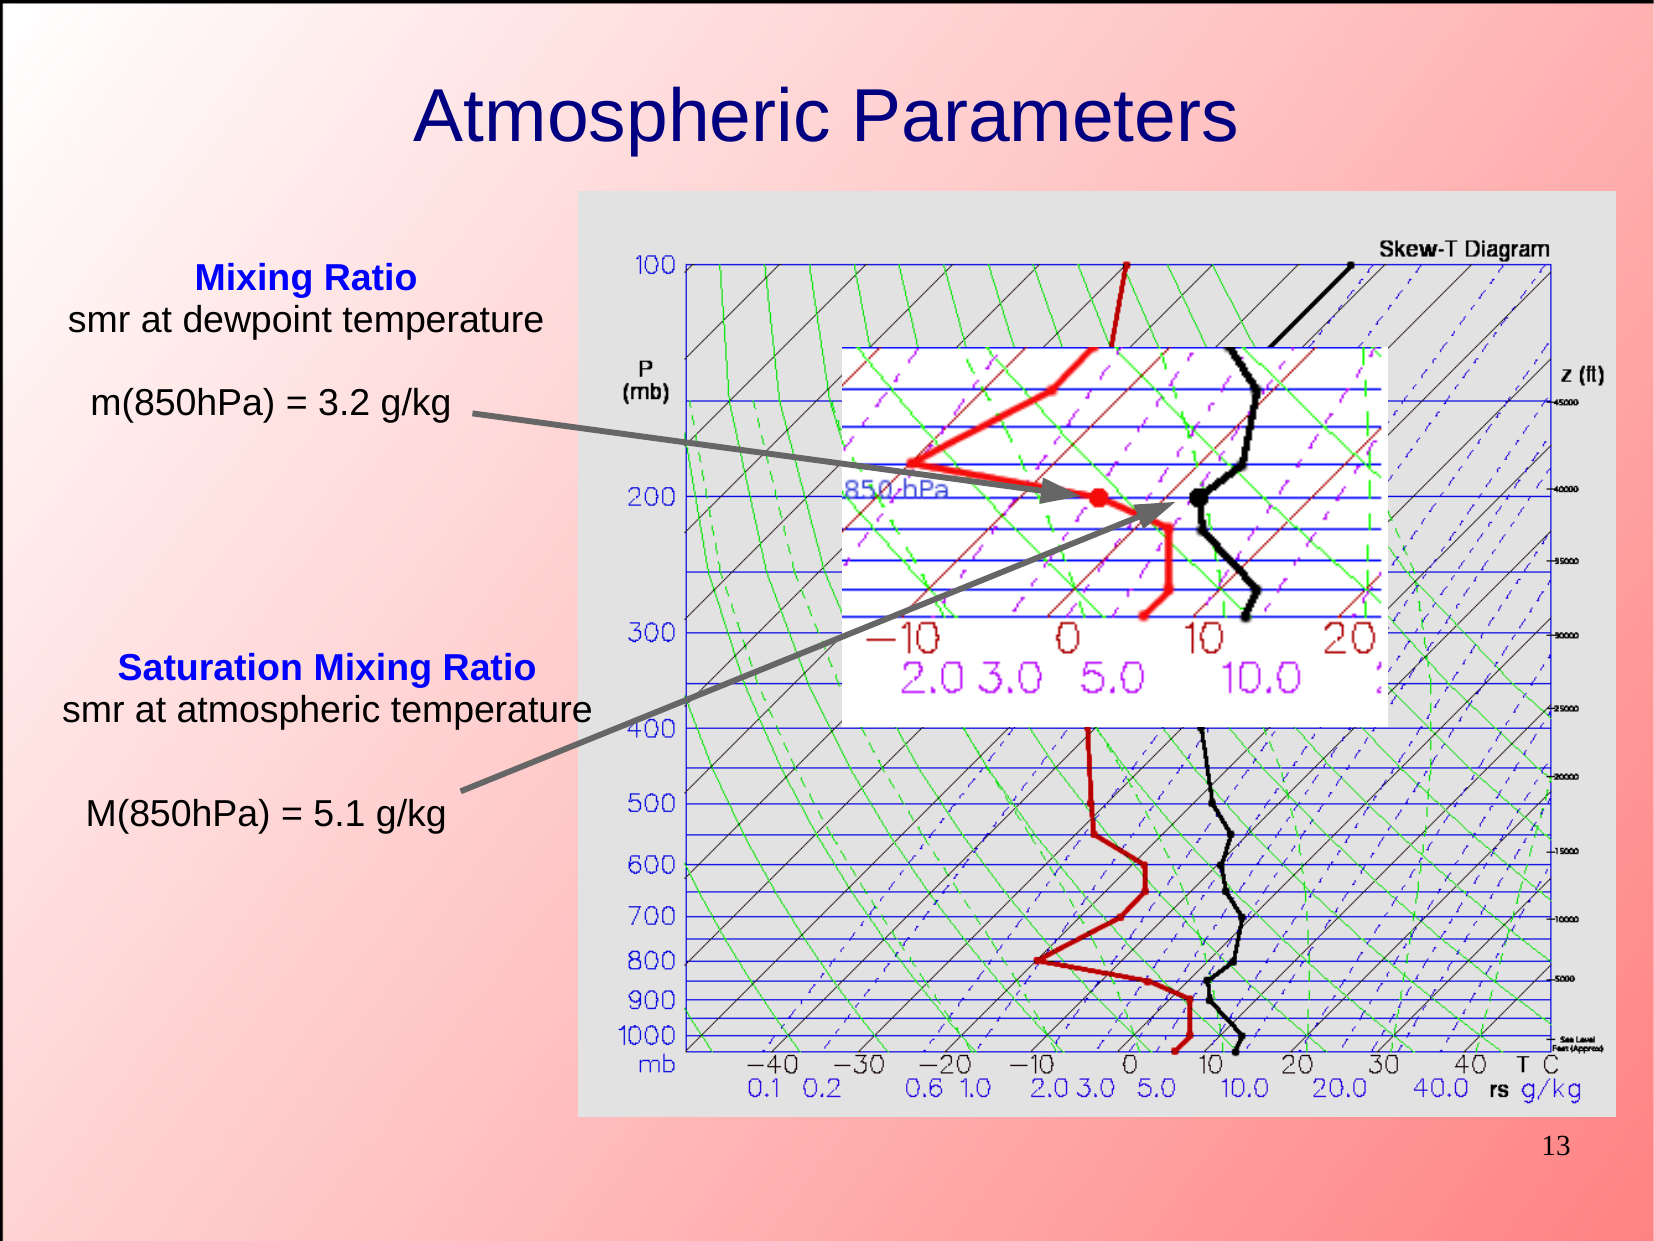

# Atmospheric Parameters
Mixing Ratio
smr at dewpoint temperature
m(850hPa) = 3.2 g/kg
Saturation Mixing Ratio
smr at atmospheric temperature
M(850hPa) = 5.1 g/kg
13